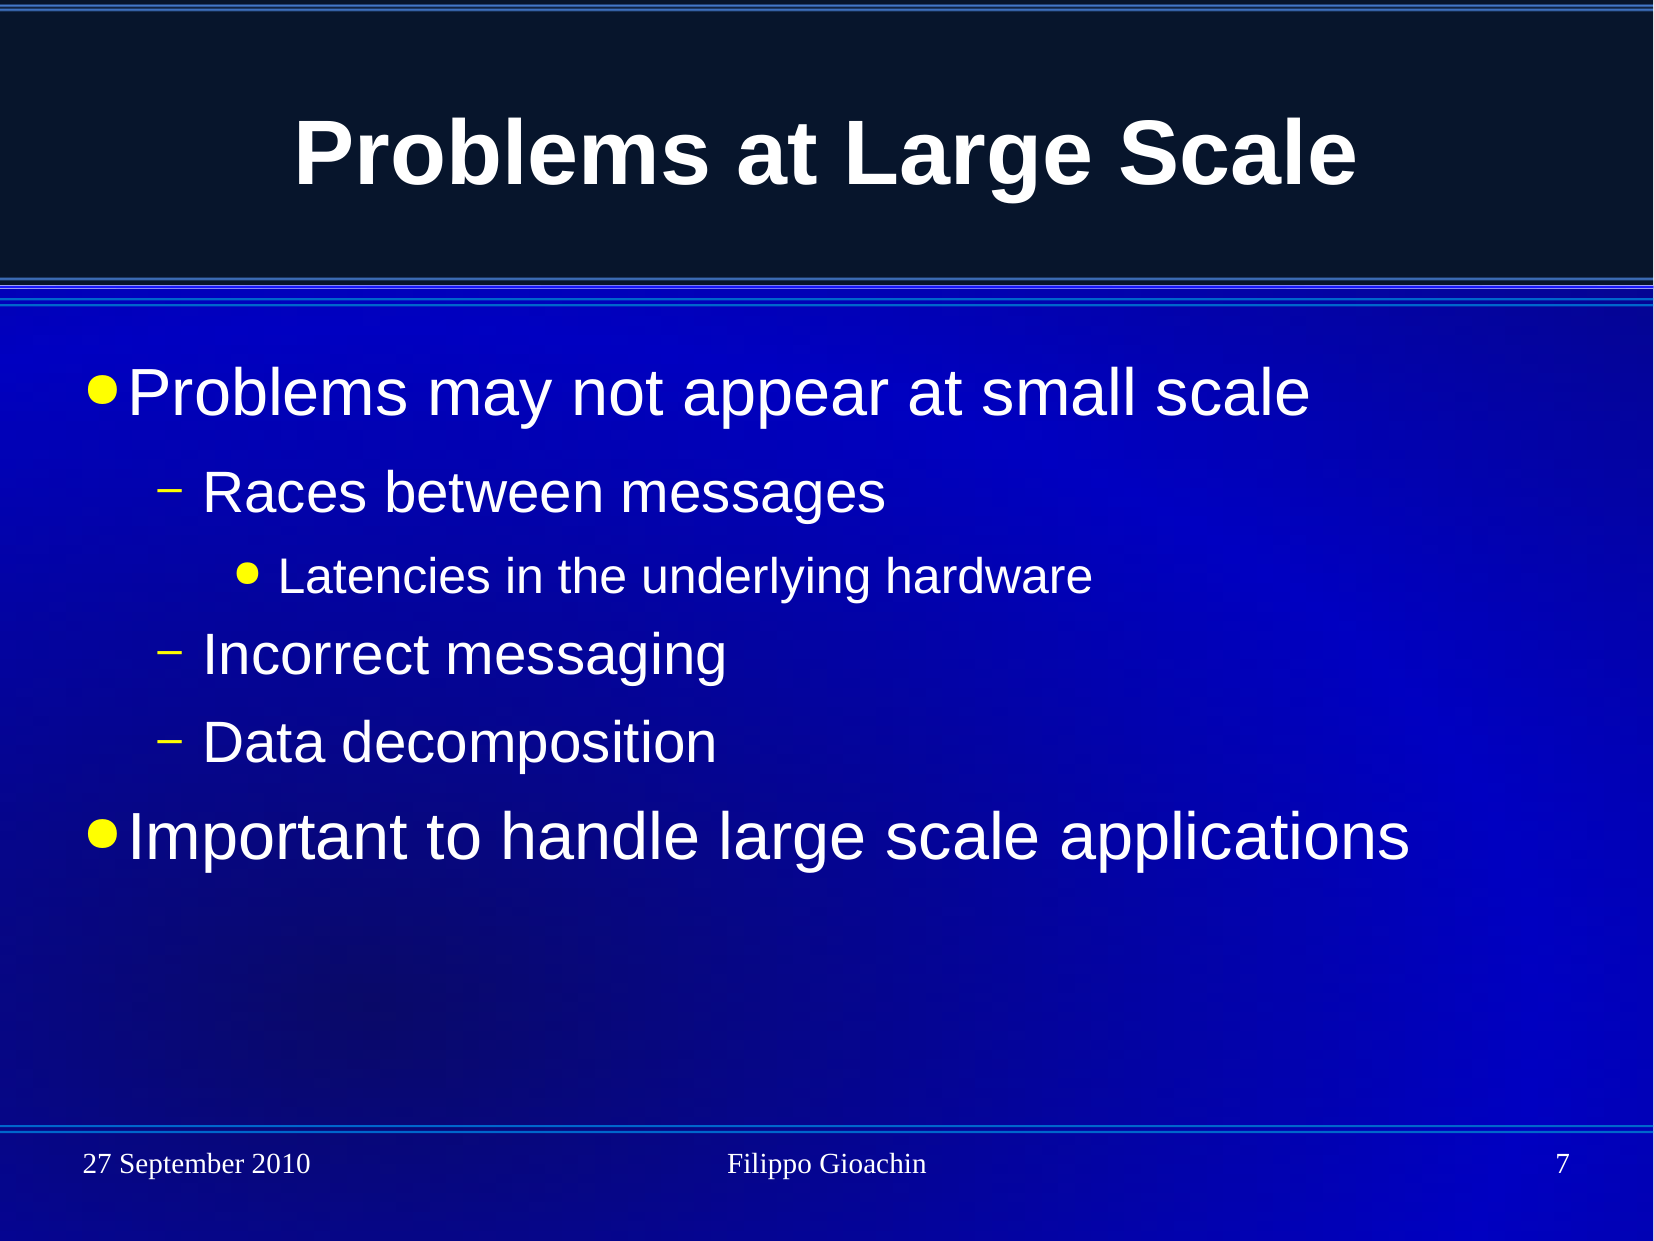

# Problems at Large Scale
Problems may not appear at small scale
Races between messages
Latencies in the underlying hardware
Incorrect messaging
Data decomposition
Important to handle large scale applications
27 September 2010
Filippo Gioachin
7